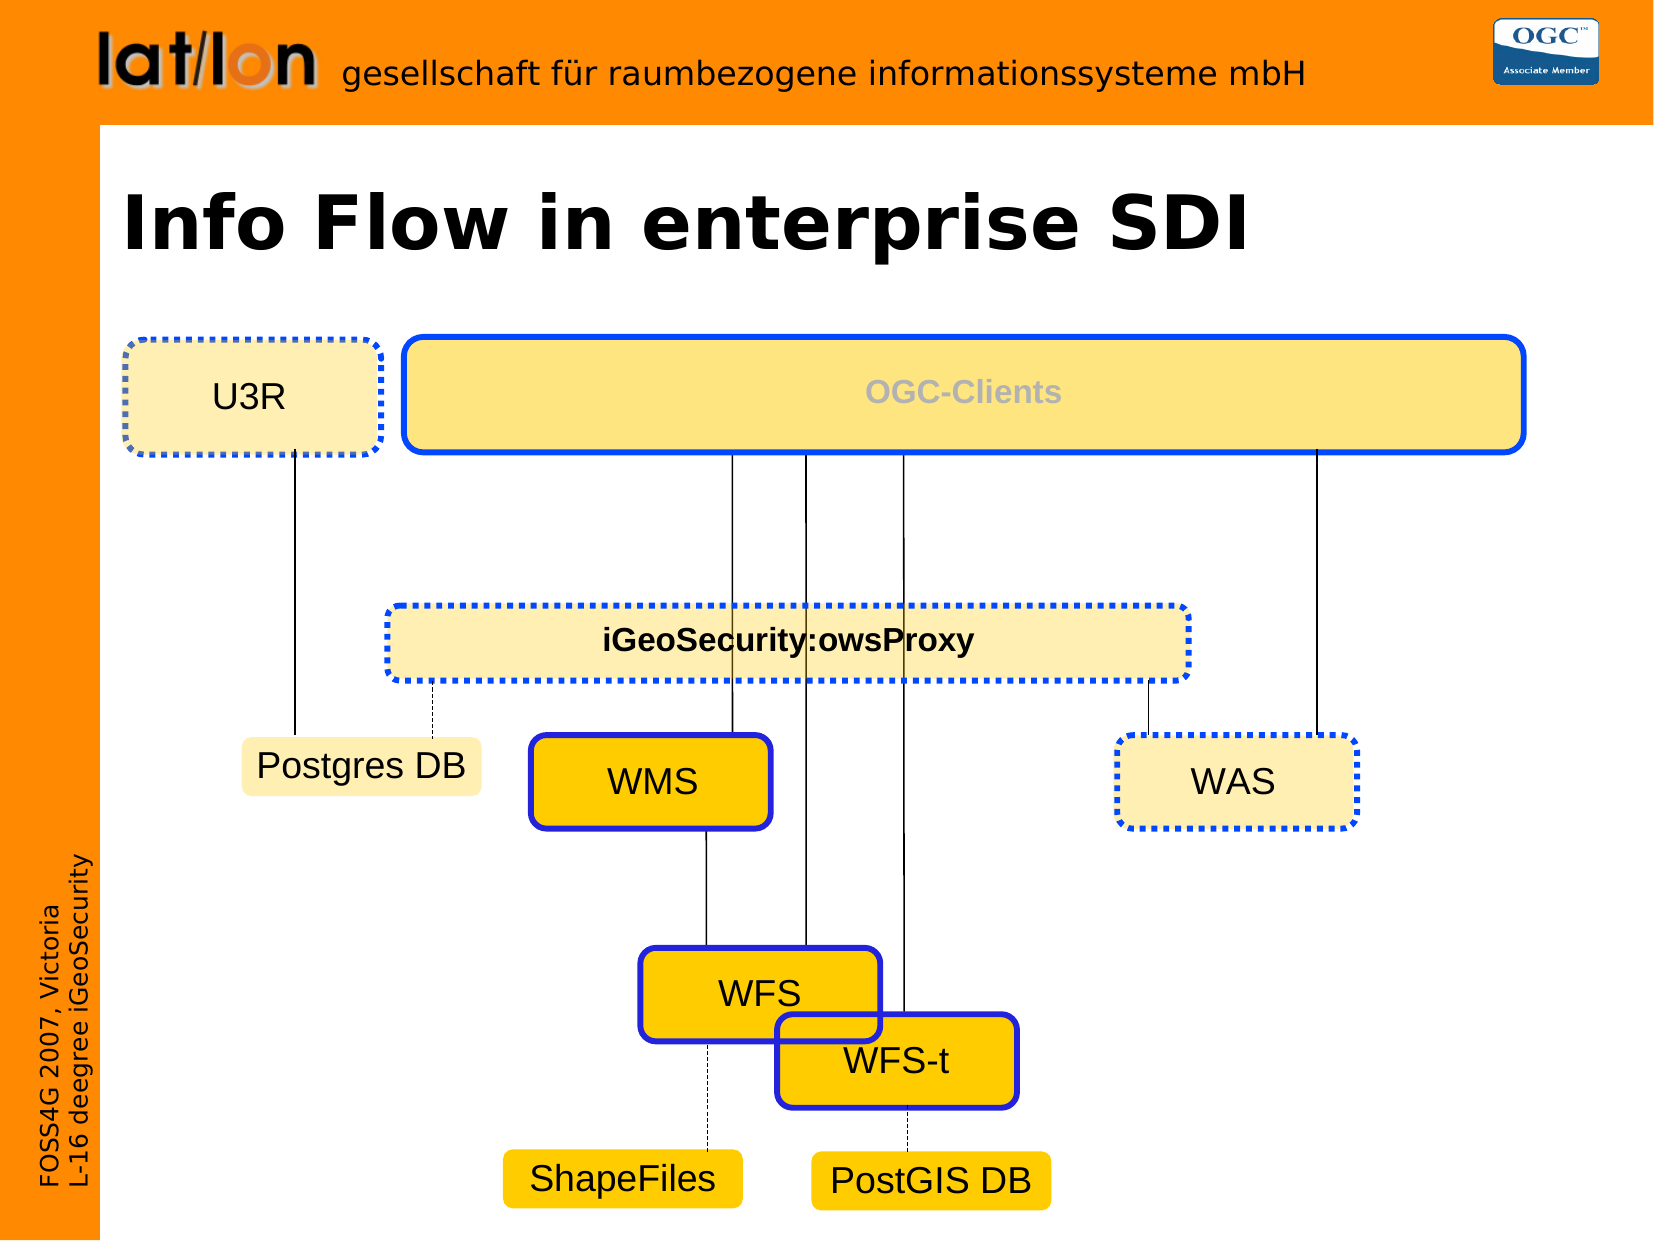

# Info Flow in enterprise SDI
OGC-Clients
U3R
iGeoSecurity:owsProxy
WMS
WAS
Postgres DB
WFS
WFS-t
ShapeFiles
PostGIS DB